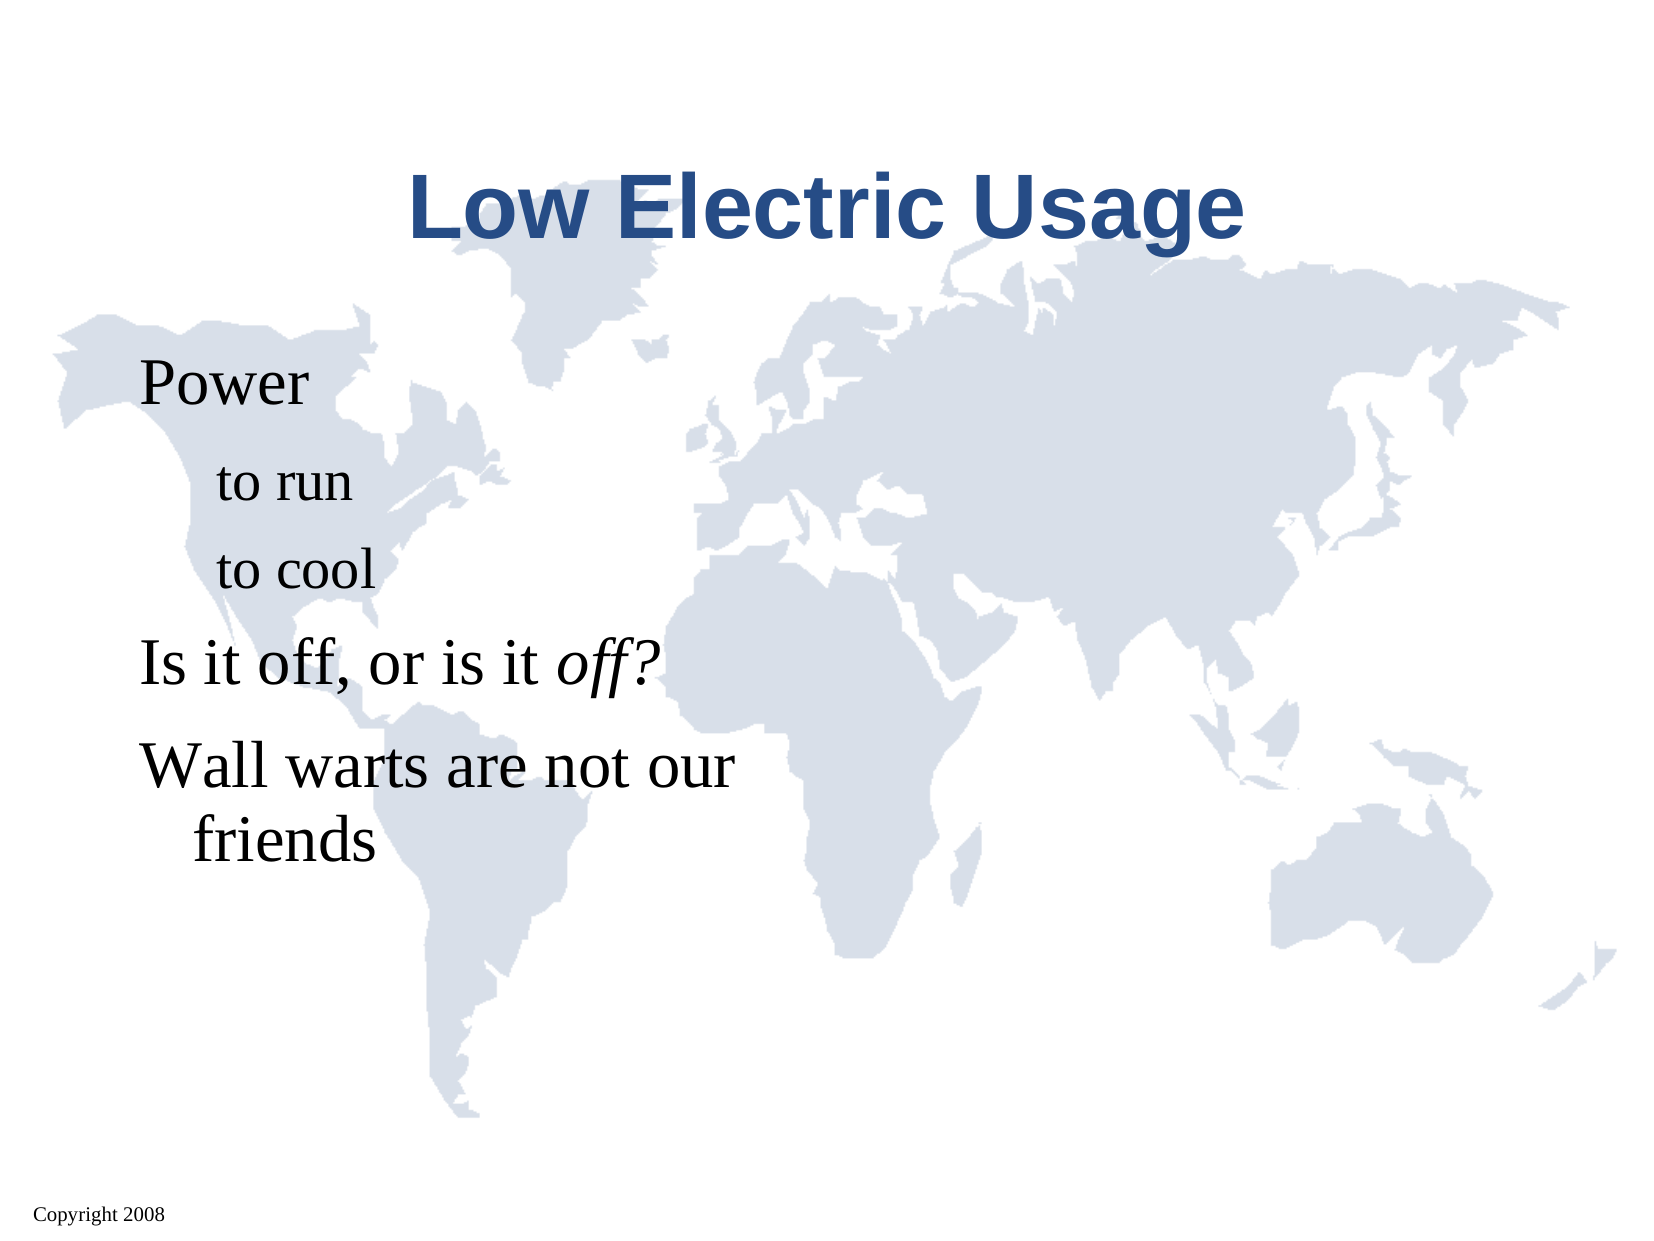

# Low Electric Usage
Power
to run
to cool
Is it off, or is it off?
Wall warts are not our friends